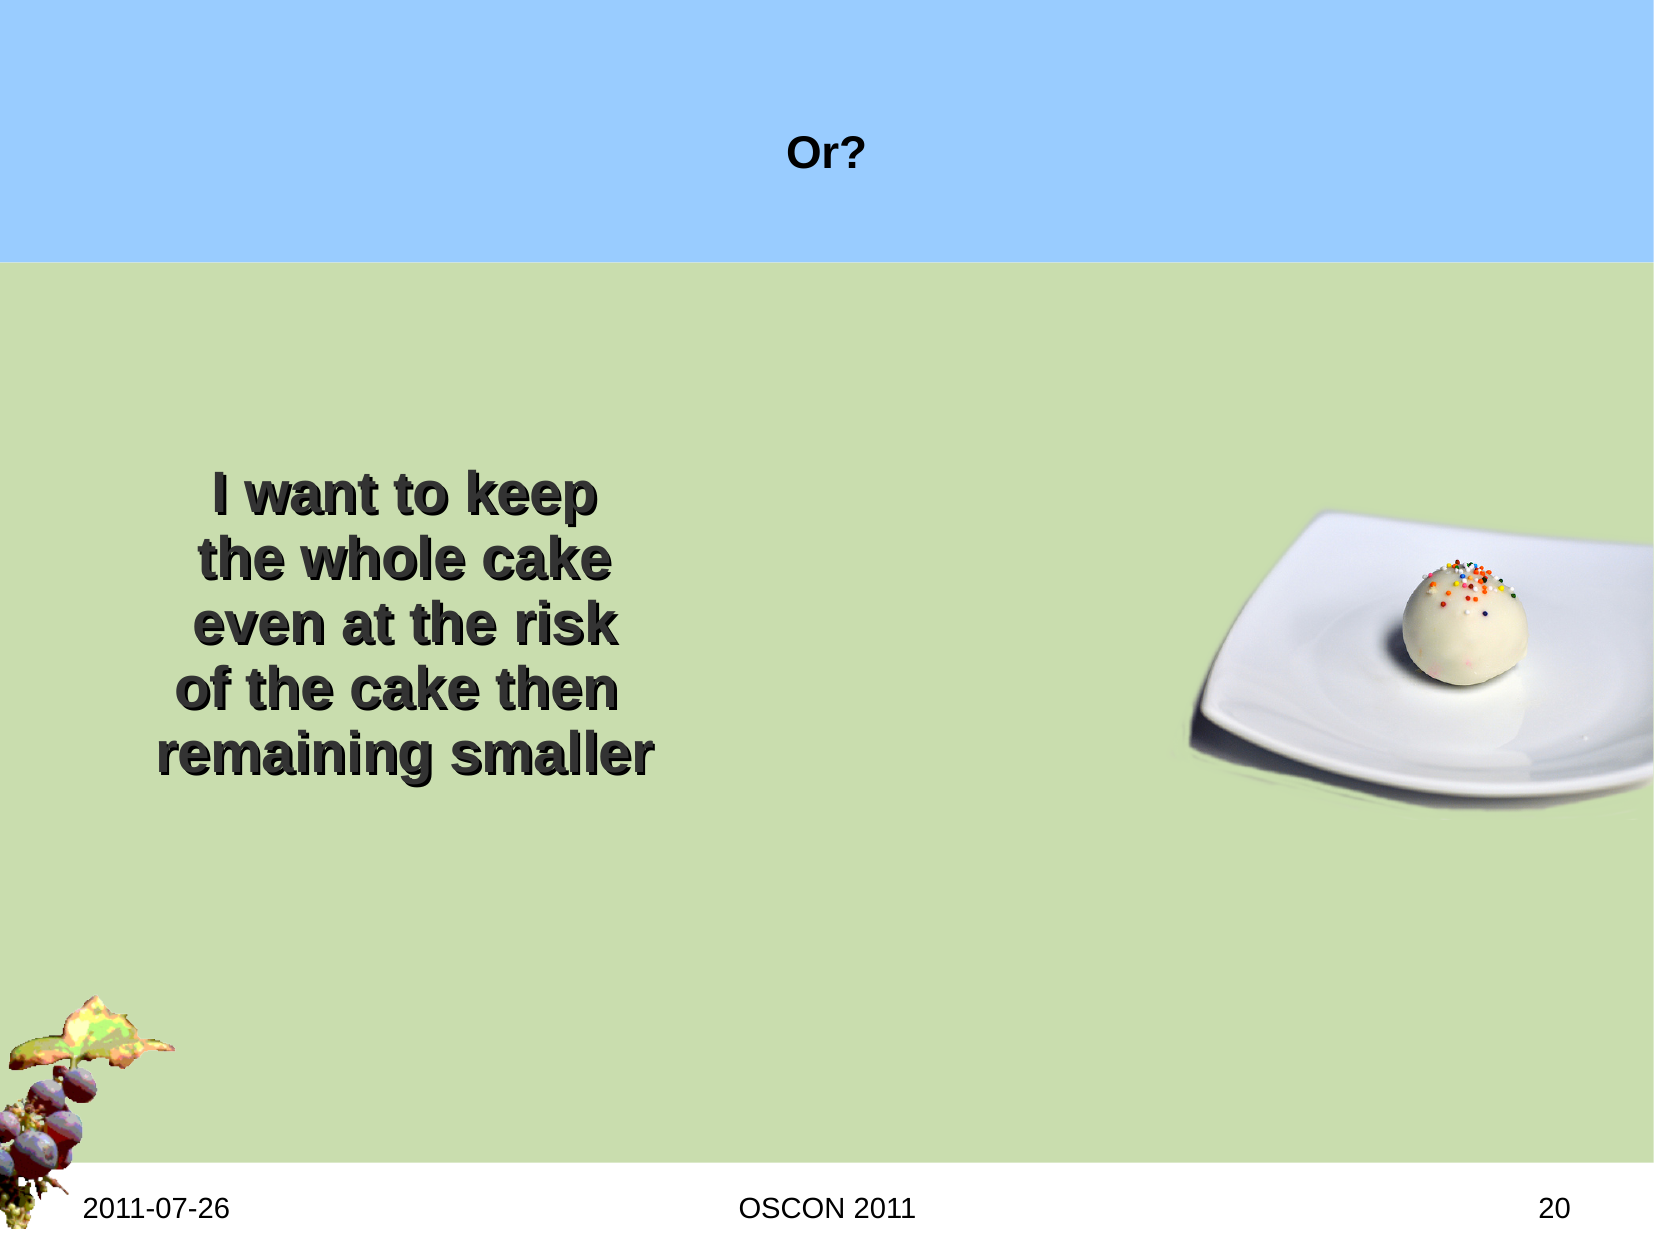

# Or?
I want to keep
the whole cake
even at the risk
of the cake then
remaining smaller
2011-07-26
OSCON 2011
20